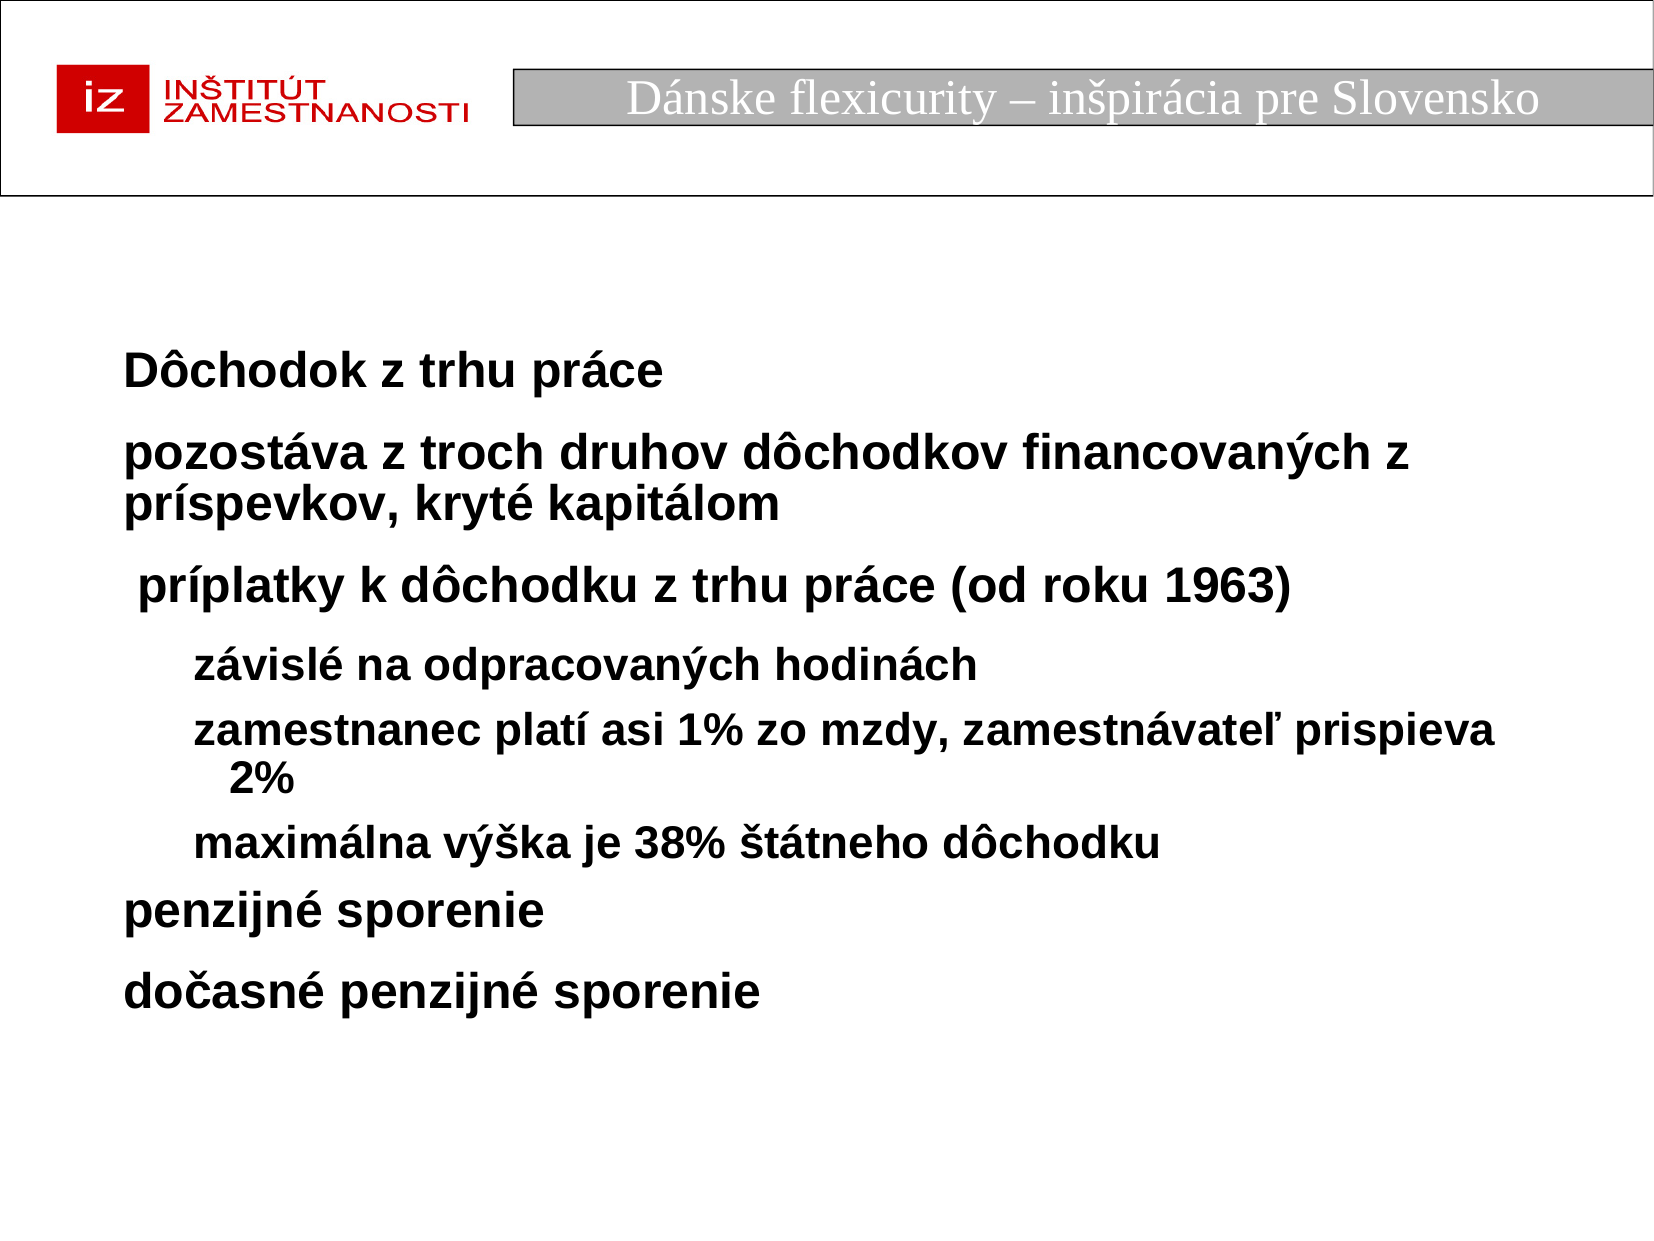

Dánske flexicurity – inšpirácia pre Slovensko
# Dôchodok z trhu práce
pozostáva z troch druhov dôchodkov financovaných z príspevkov, kryté kapitálom
 príplatky k dôchodku z trhu práce (od roku 1963)
závislé na odpracovaných hodinách
zamestnanec platí asi 1% zo mzdy, zamestnávateľ prispieva 2%
maximálna výška je 38% štátneho dôchodku
penzijné sporenie
dočasné penzijné sporenie